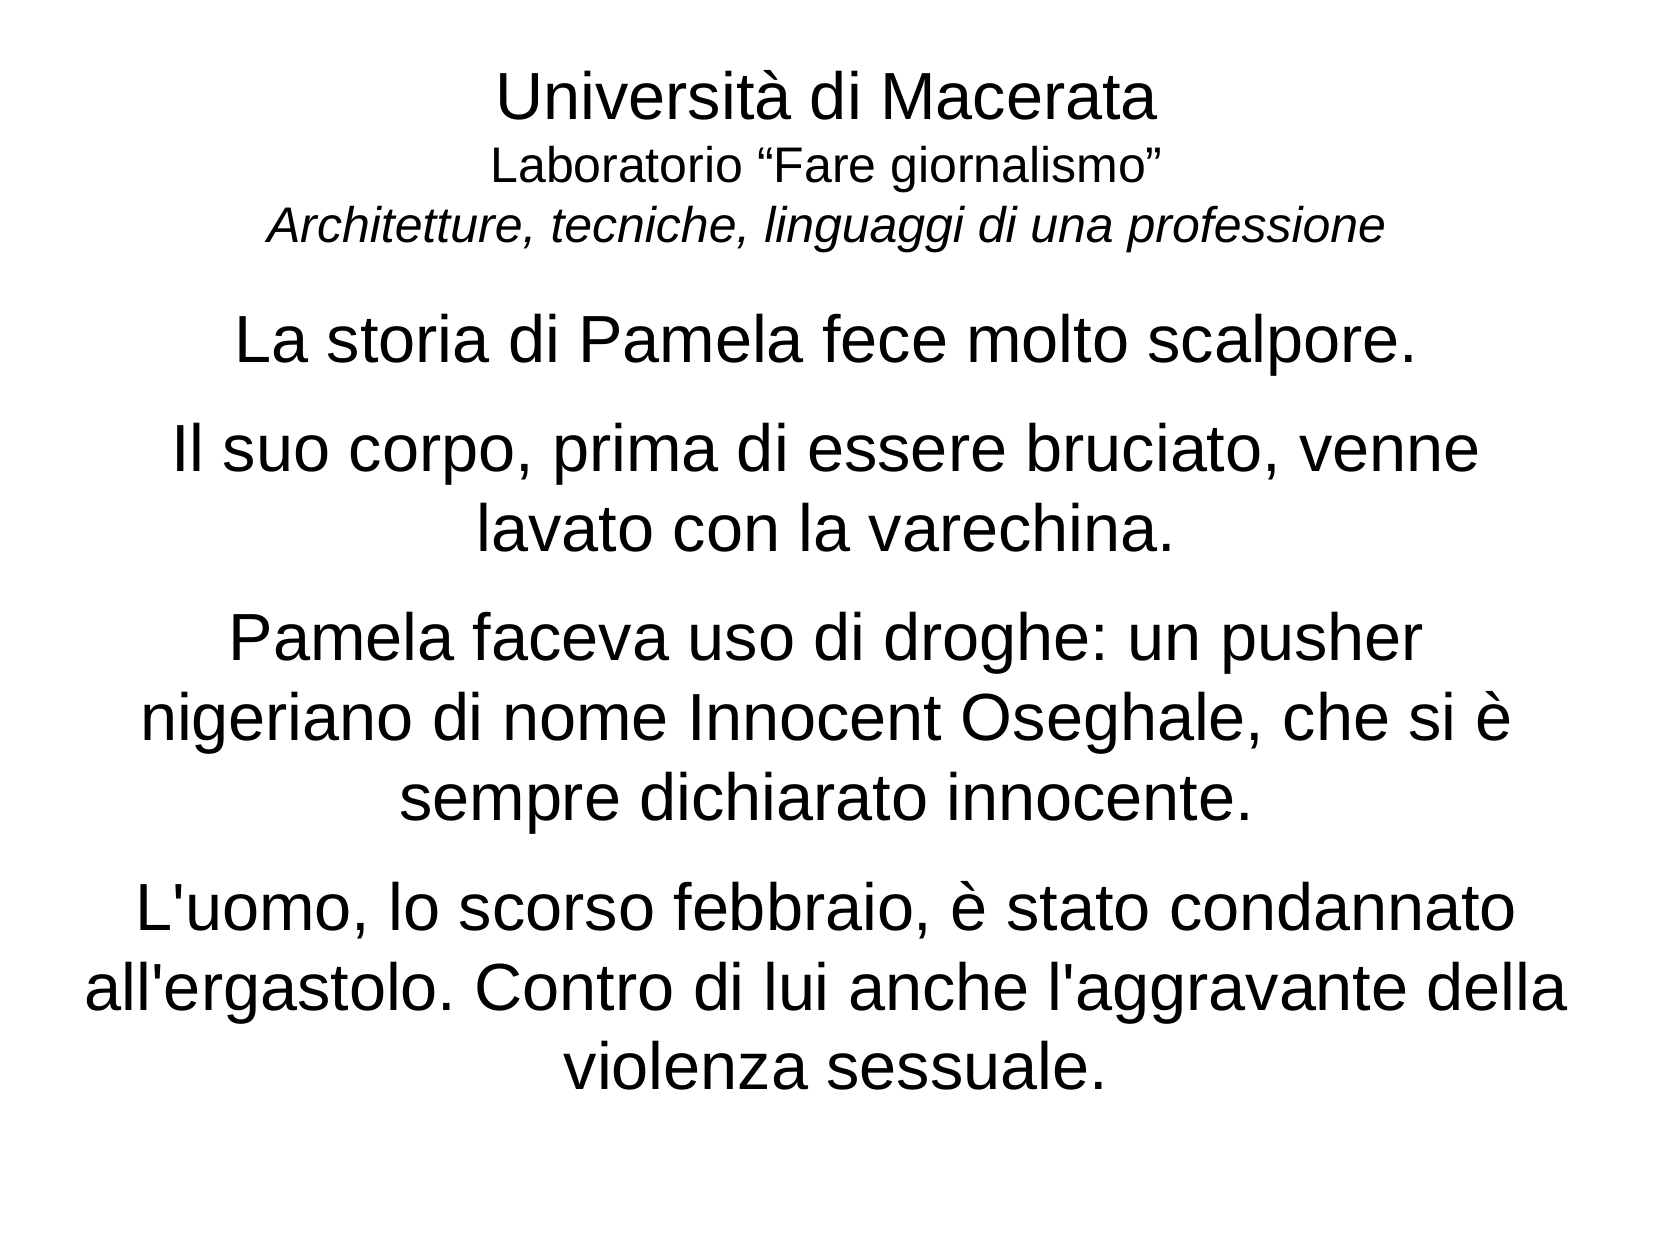

# Università di Macerata Laboratorio “Fare giornalismo” Architetture, tecniche, linguaggi di una professione
La storia di Pamela fece molto scalpore.
Il suo corpo, prima di essere bruciato, venne lavato con la varechina.
Pamela faceva uso di droghe: un pusher nigeriano di nome Innocent Oseghale, che si è sempre dichiarato innocente.
L'uomo, lo scorso febbraio, è stato condannato all'ergastolo. Contro di lui anche l'aggravante della violenza sessuale.